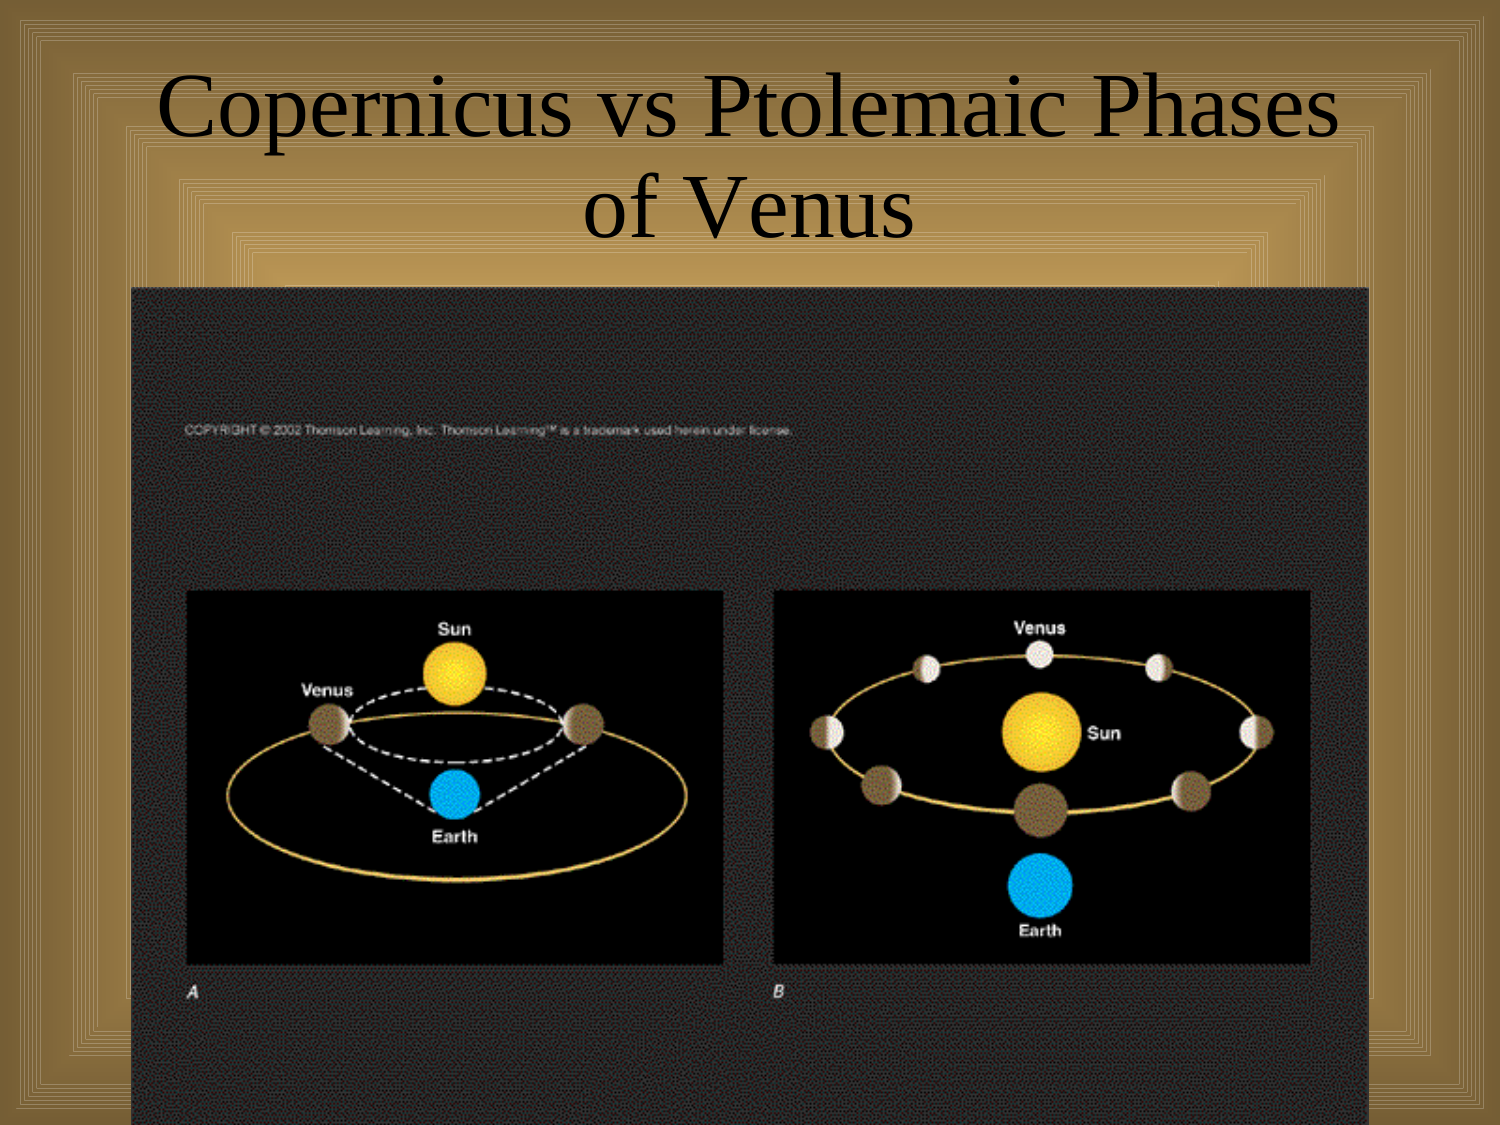

# Copernicus vs Ptolemaic Phases of Venus